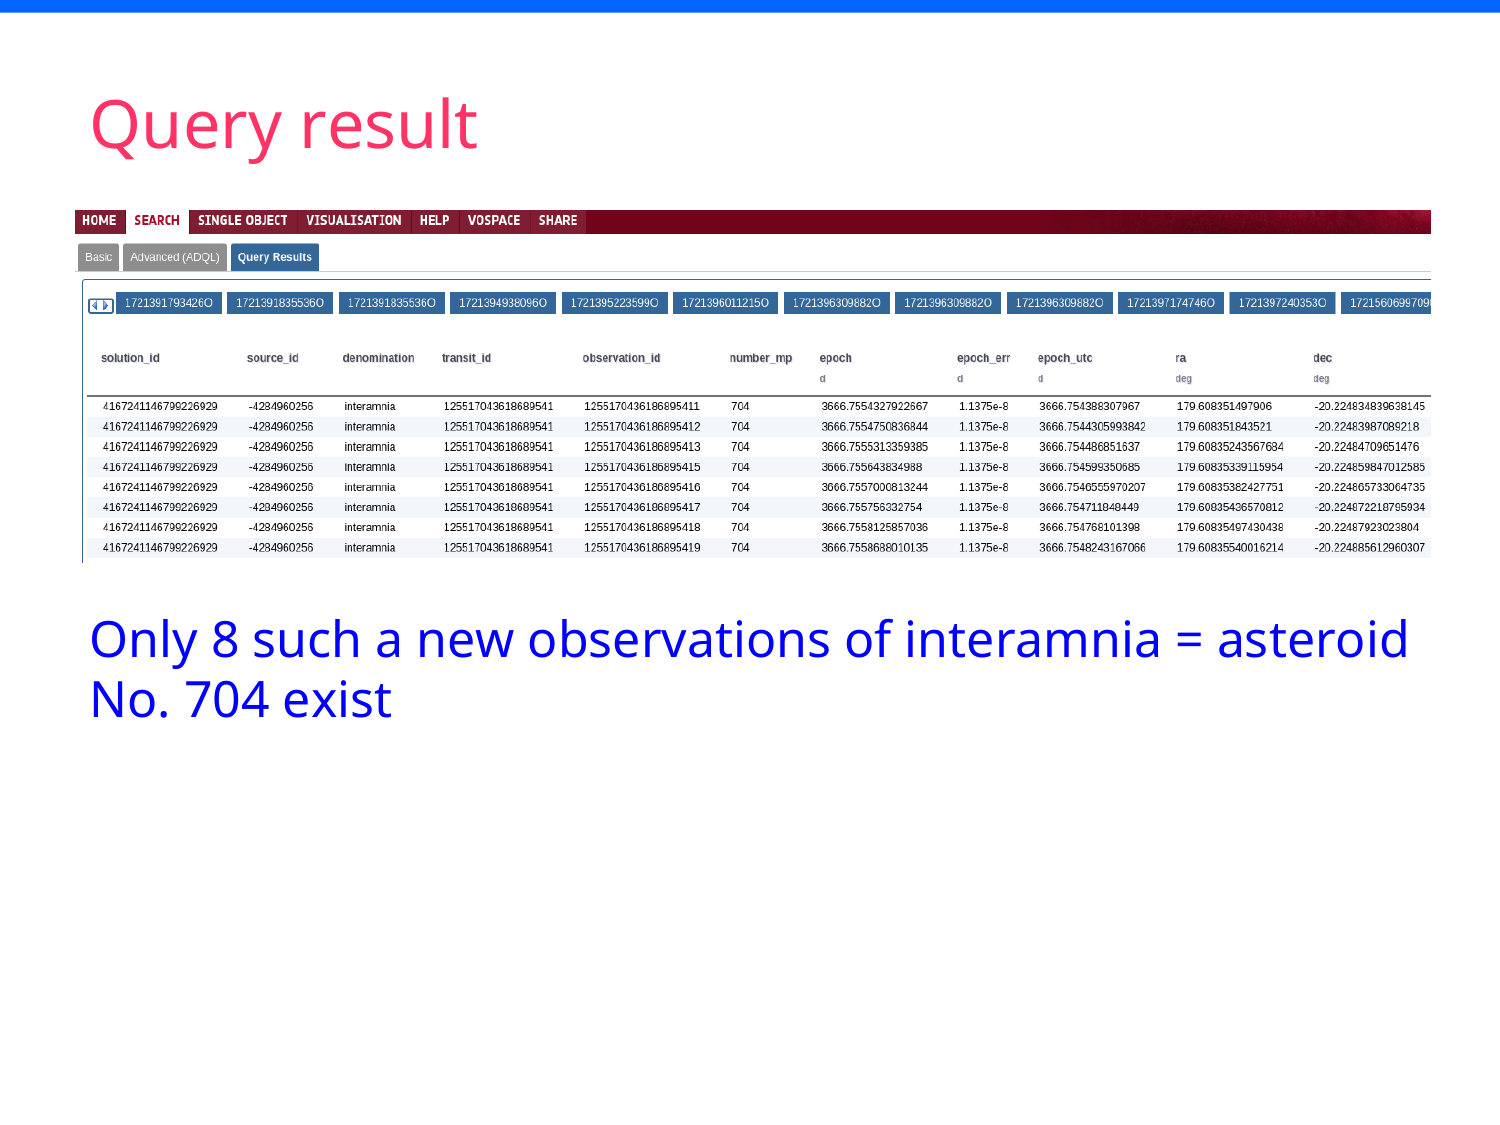

Query result
Only 8 such a new observations of interamnia = asteroid No. 704 exist
48